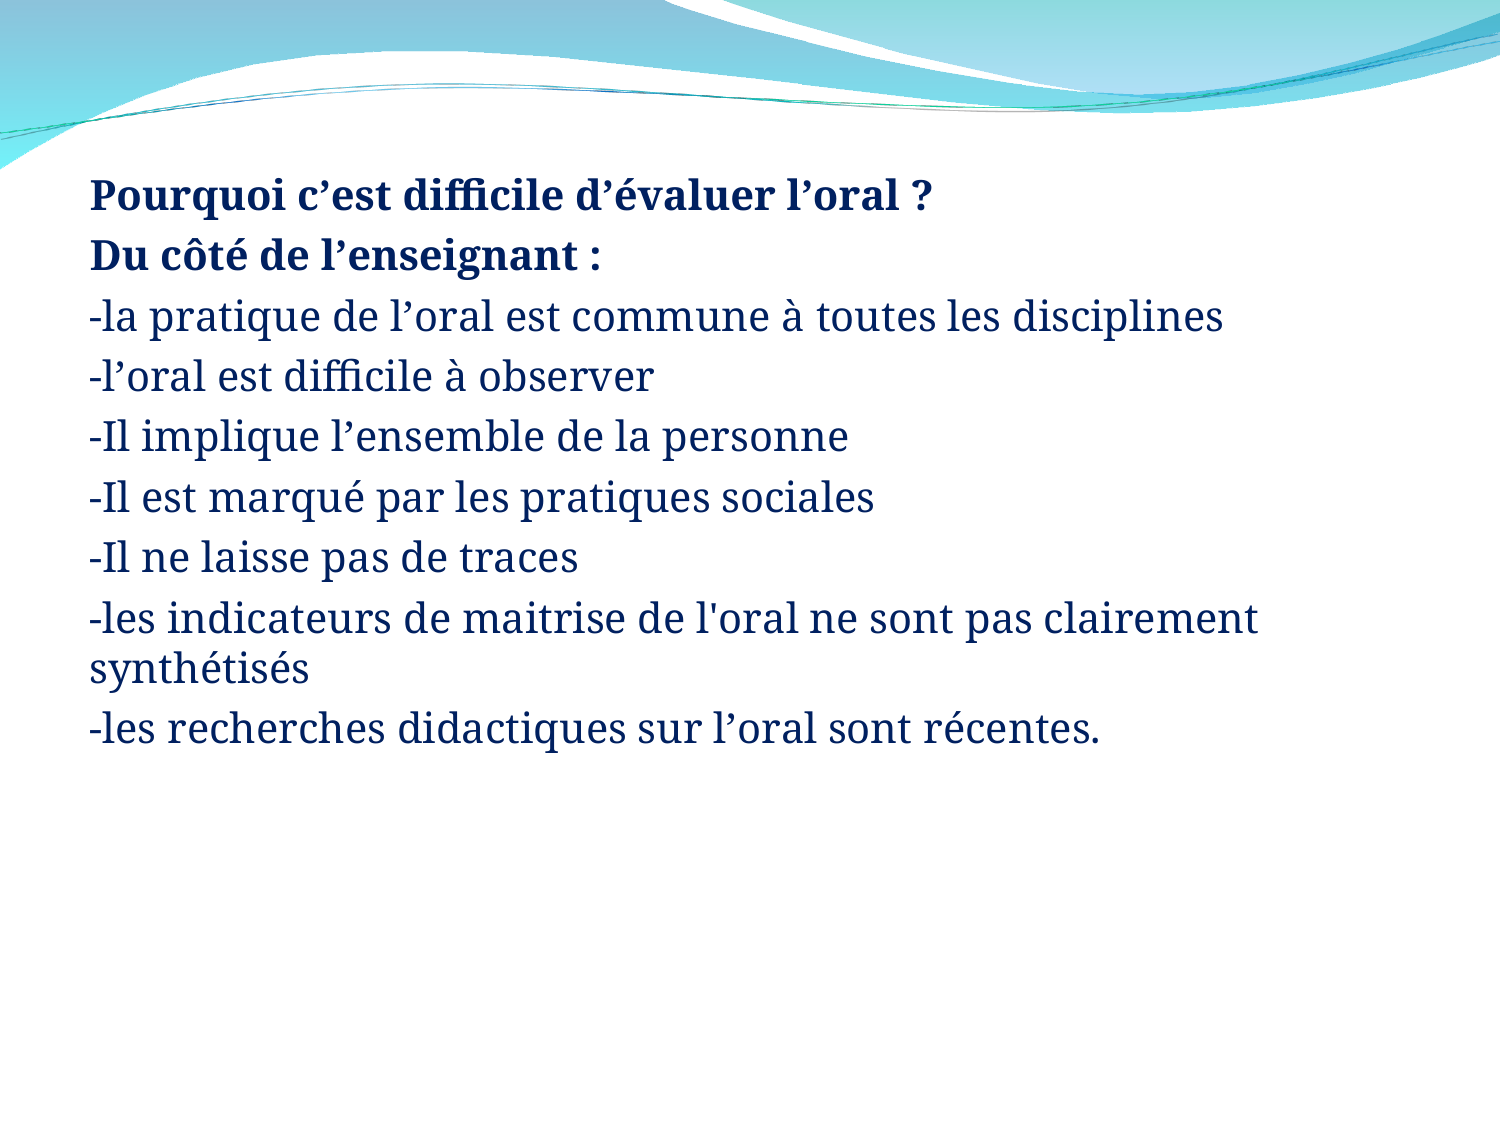

# Pourquoi c’est difficile d’évaluer l’oral ?
Du côté de l’enseignant :
-la pratique de l’oral est commune à toutes les disciplines
-l’oral est difficile à observer
-Il implique l’ensemble de la personne
-Il est marqué par les pratiques sociales
-Il ne laisse pas de traces
-les indicateurs de maitrise de l'oral ne sont pas clairement synthétisés
-les recherches didactiques sur l’oral sont récentes.